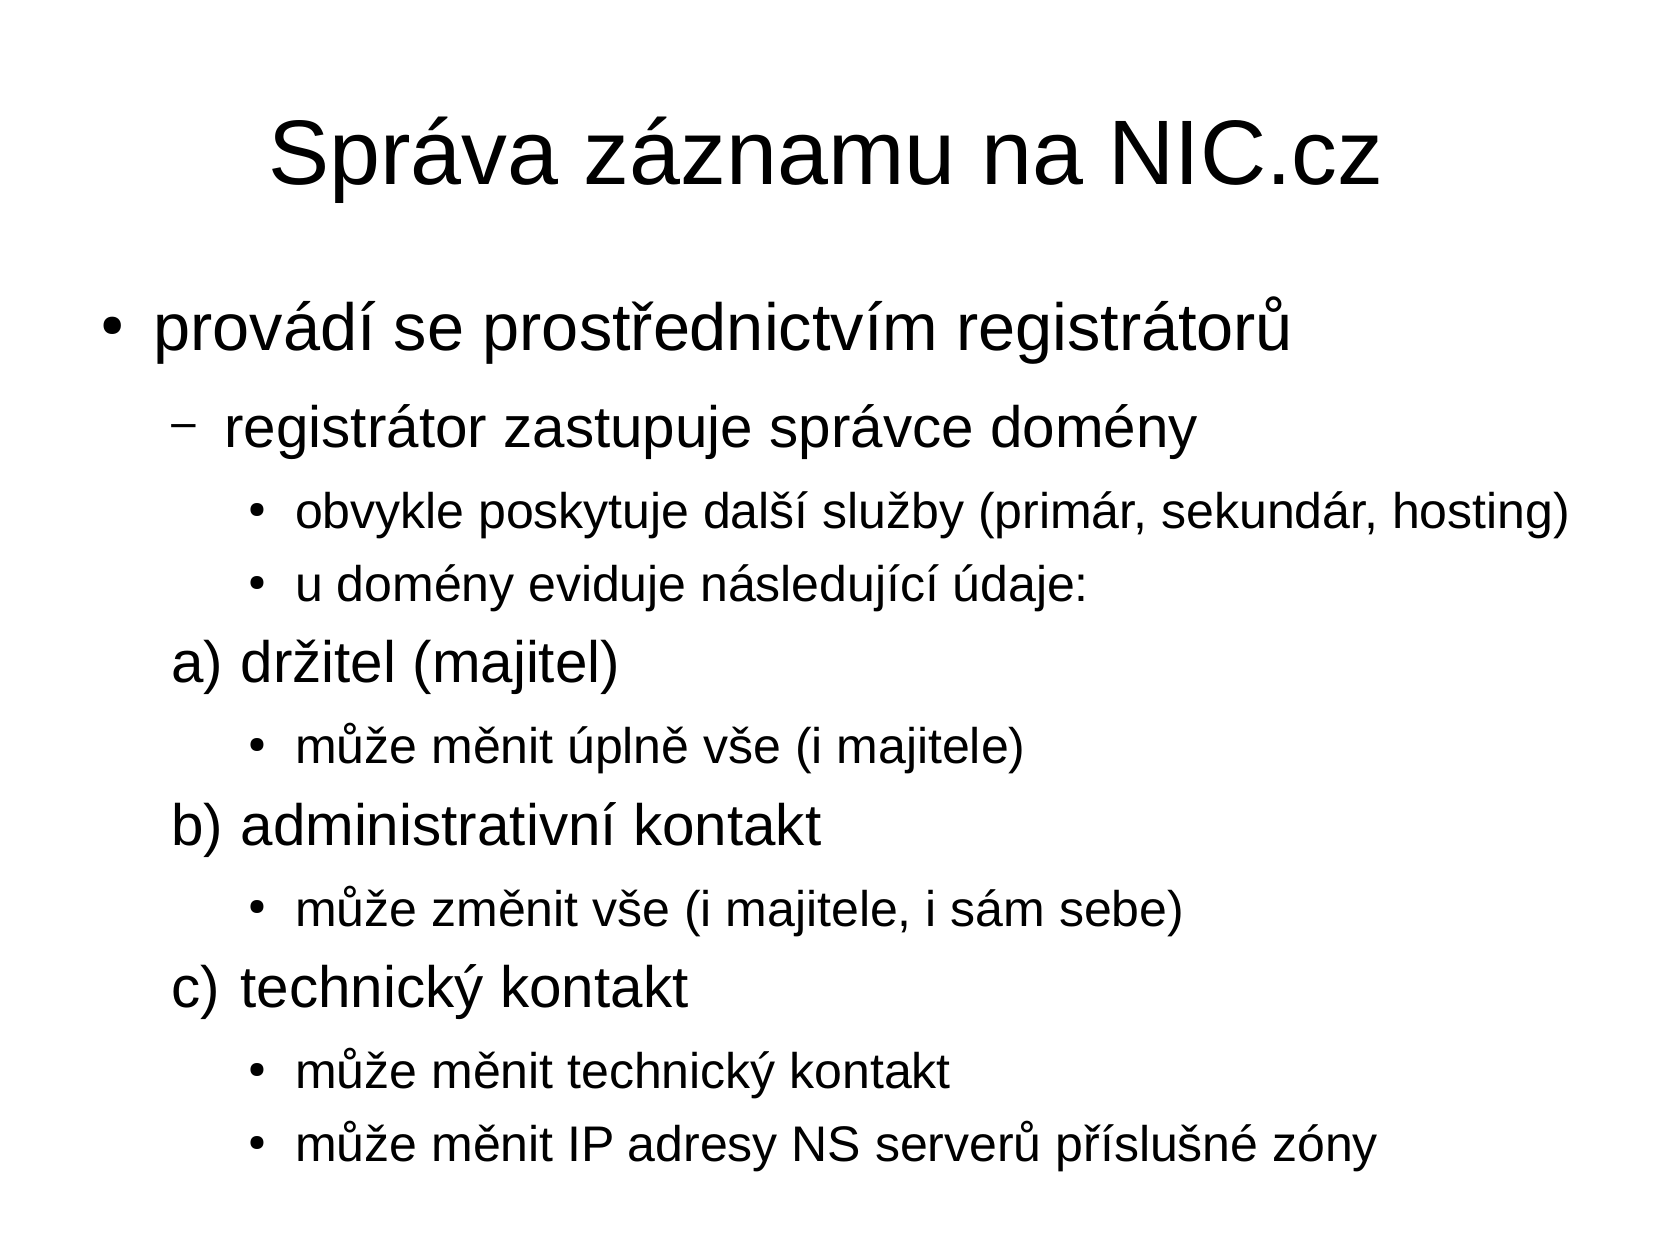

# Správa záznamu na NIC.cz
provádí se prostřednictvím registrátorů
registrátor zastupuje správce domény
obvykle poskytuje další služby (primár, sekundár, hosting)
u domény eviduje následující údaje:
 držitel (majitel)
může měnit úplně vše (i majitele)
 administrativní kontakt
může změnit vše (i majitele, i sám sebe)
 technický kontakt
může měnit technický kontakt
může měnit IP adresy NS serverů příslušné zóny